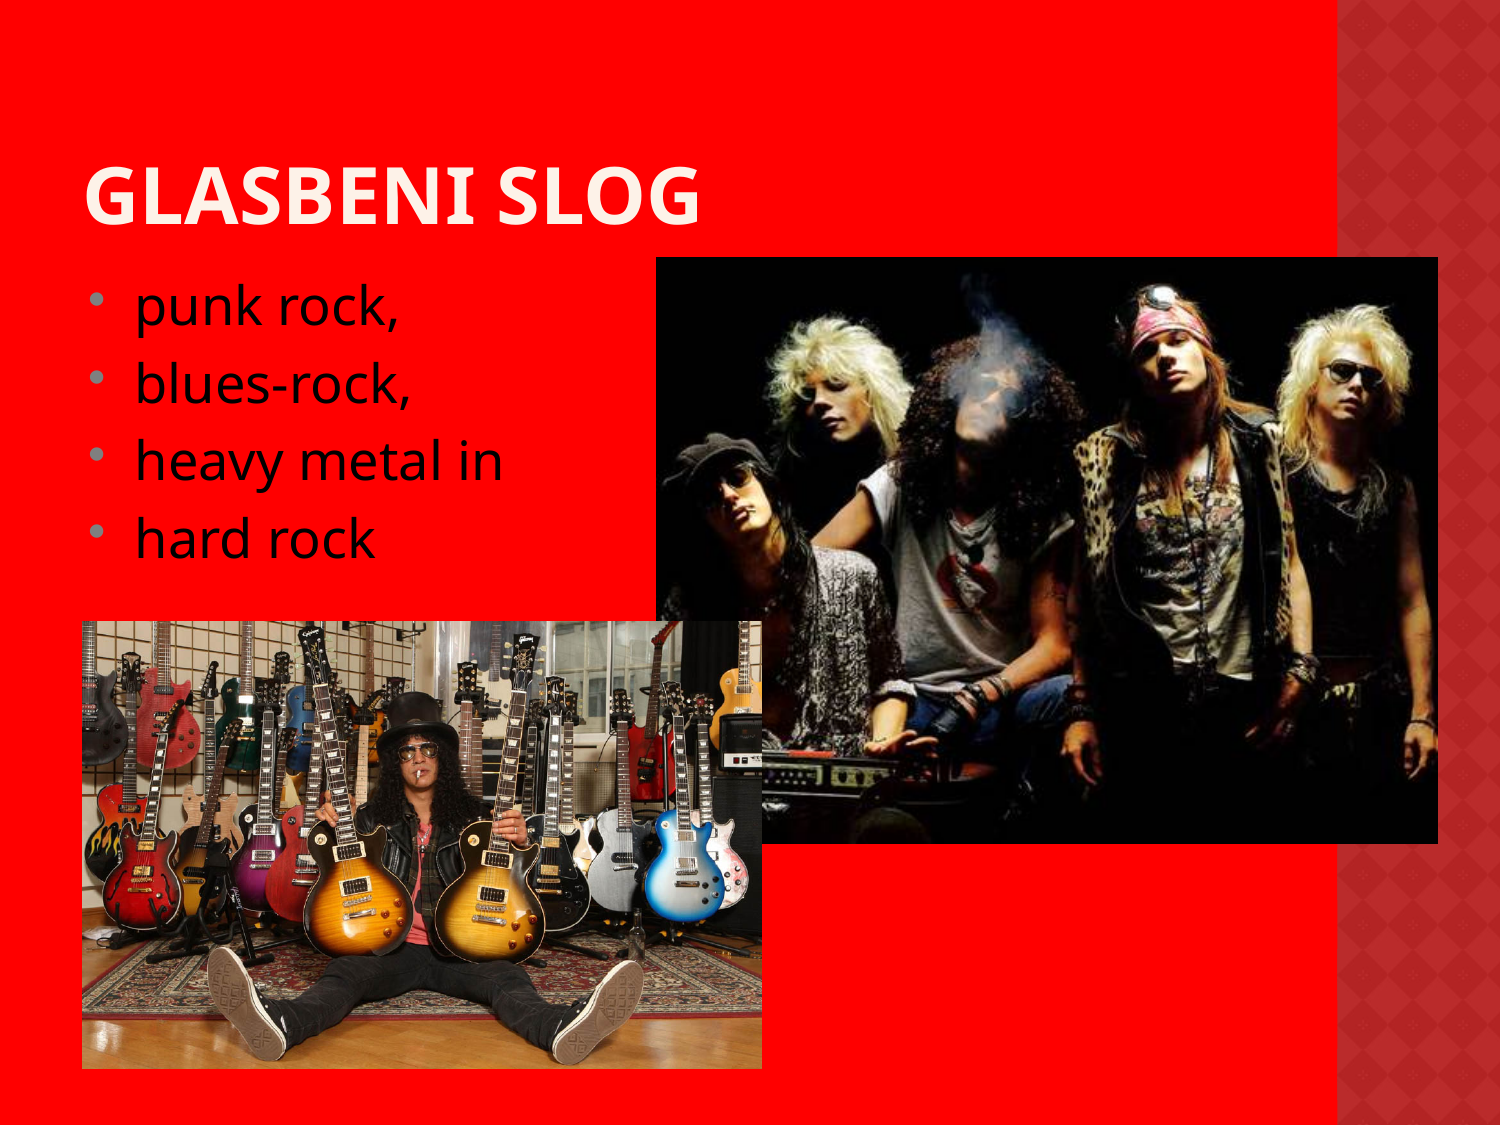

# GLASBENI SLOG
punk rock,
blues-rock,
heavy metal in
hard rock